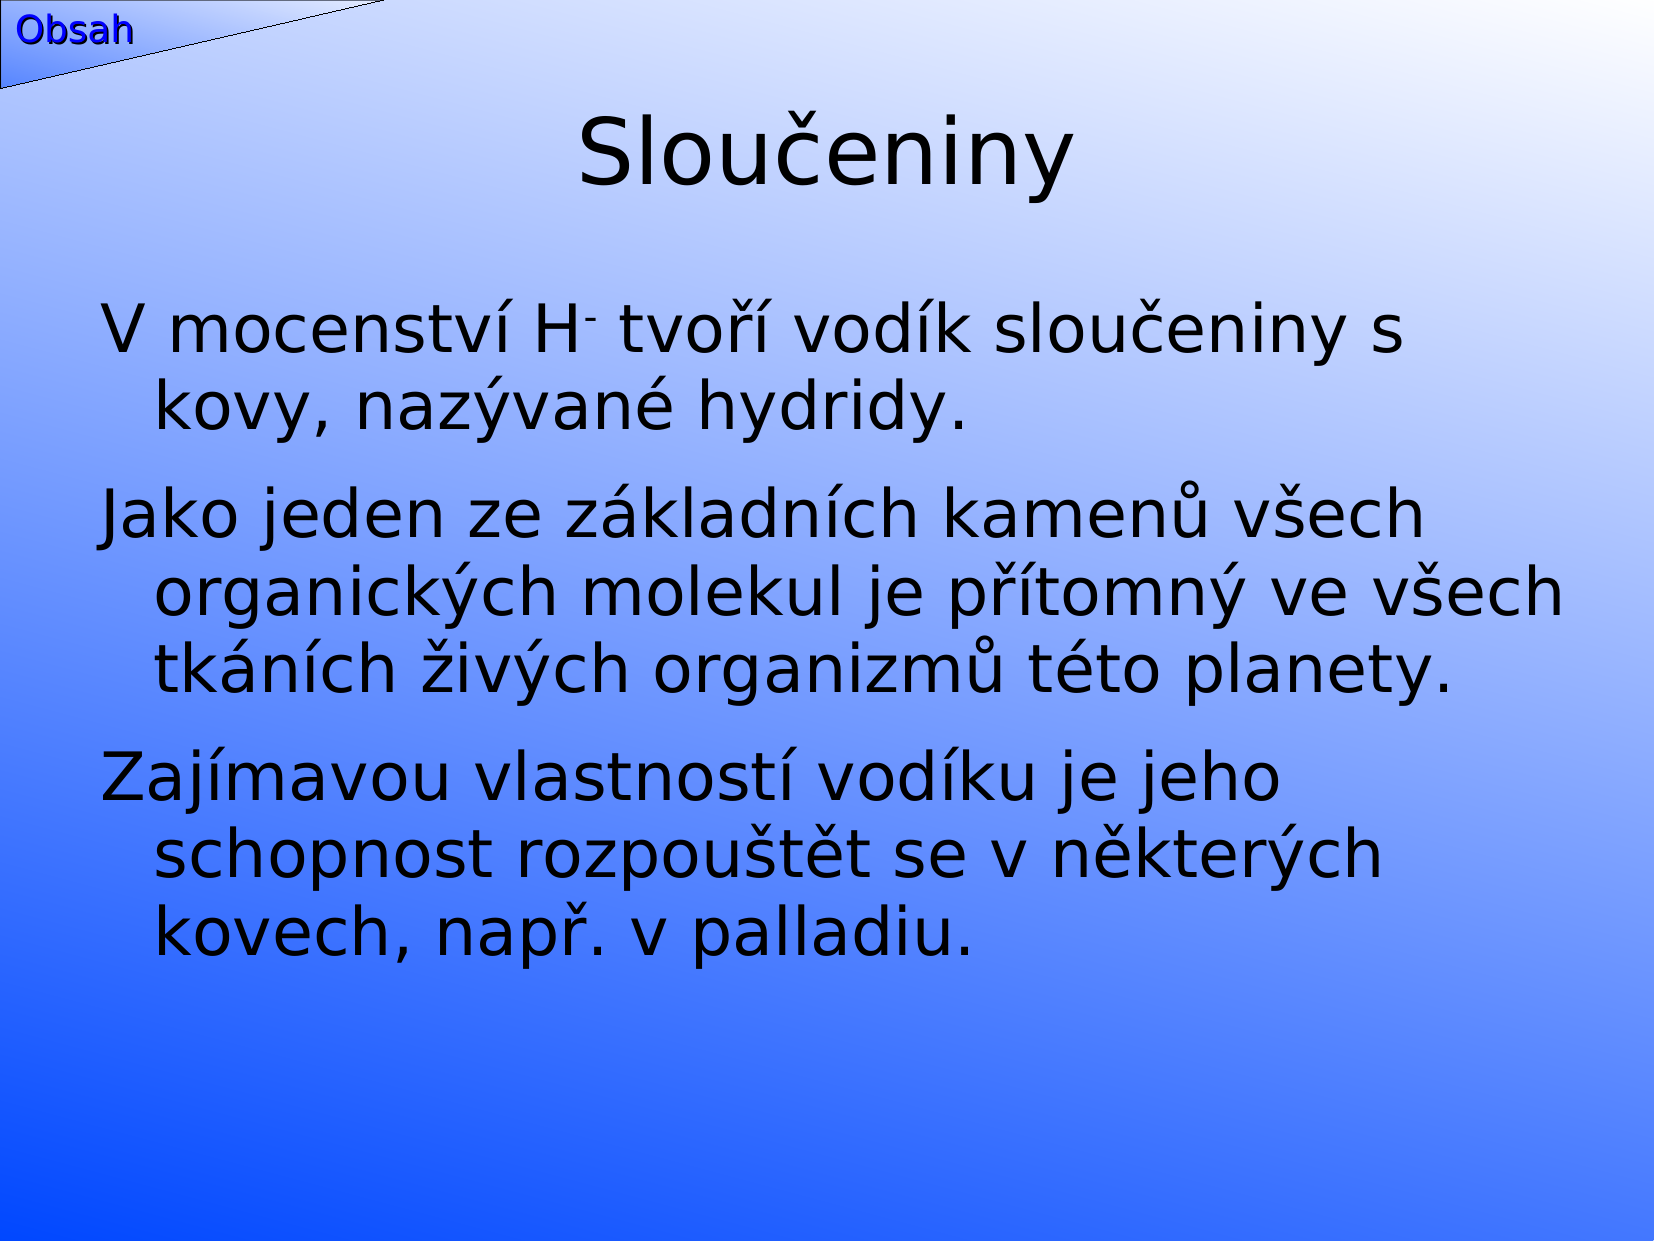

Obsah
# Sloučeniny
V mocenství H- tvoří vodík sloučeniny s kovy, nazývané hydridy.
Jako jeden ze základních kamenů všech organických molekul je přítomný ve všech tkáních živých organizmů této planety.
Zajímavou vlastností vodíku je jeho schopnost rozpouštět se v některých kovech, např. v palladiu.